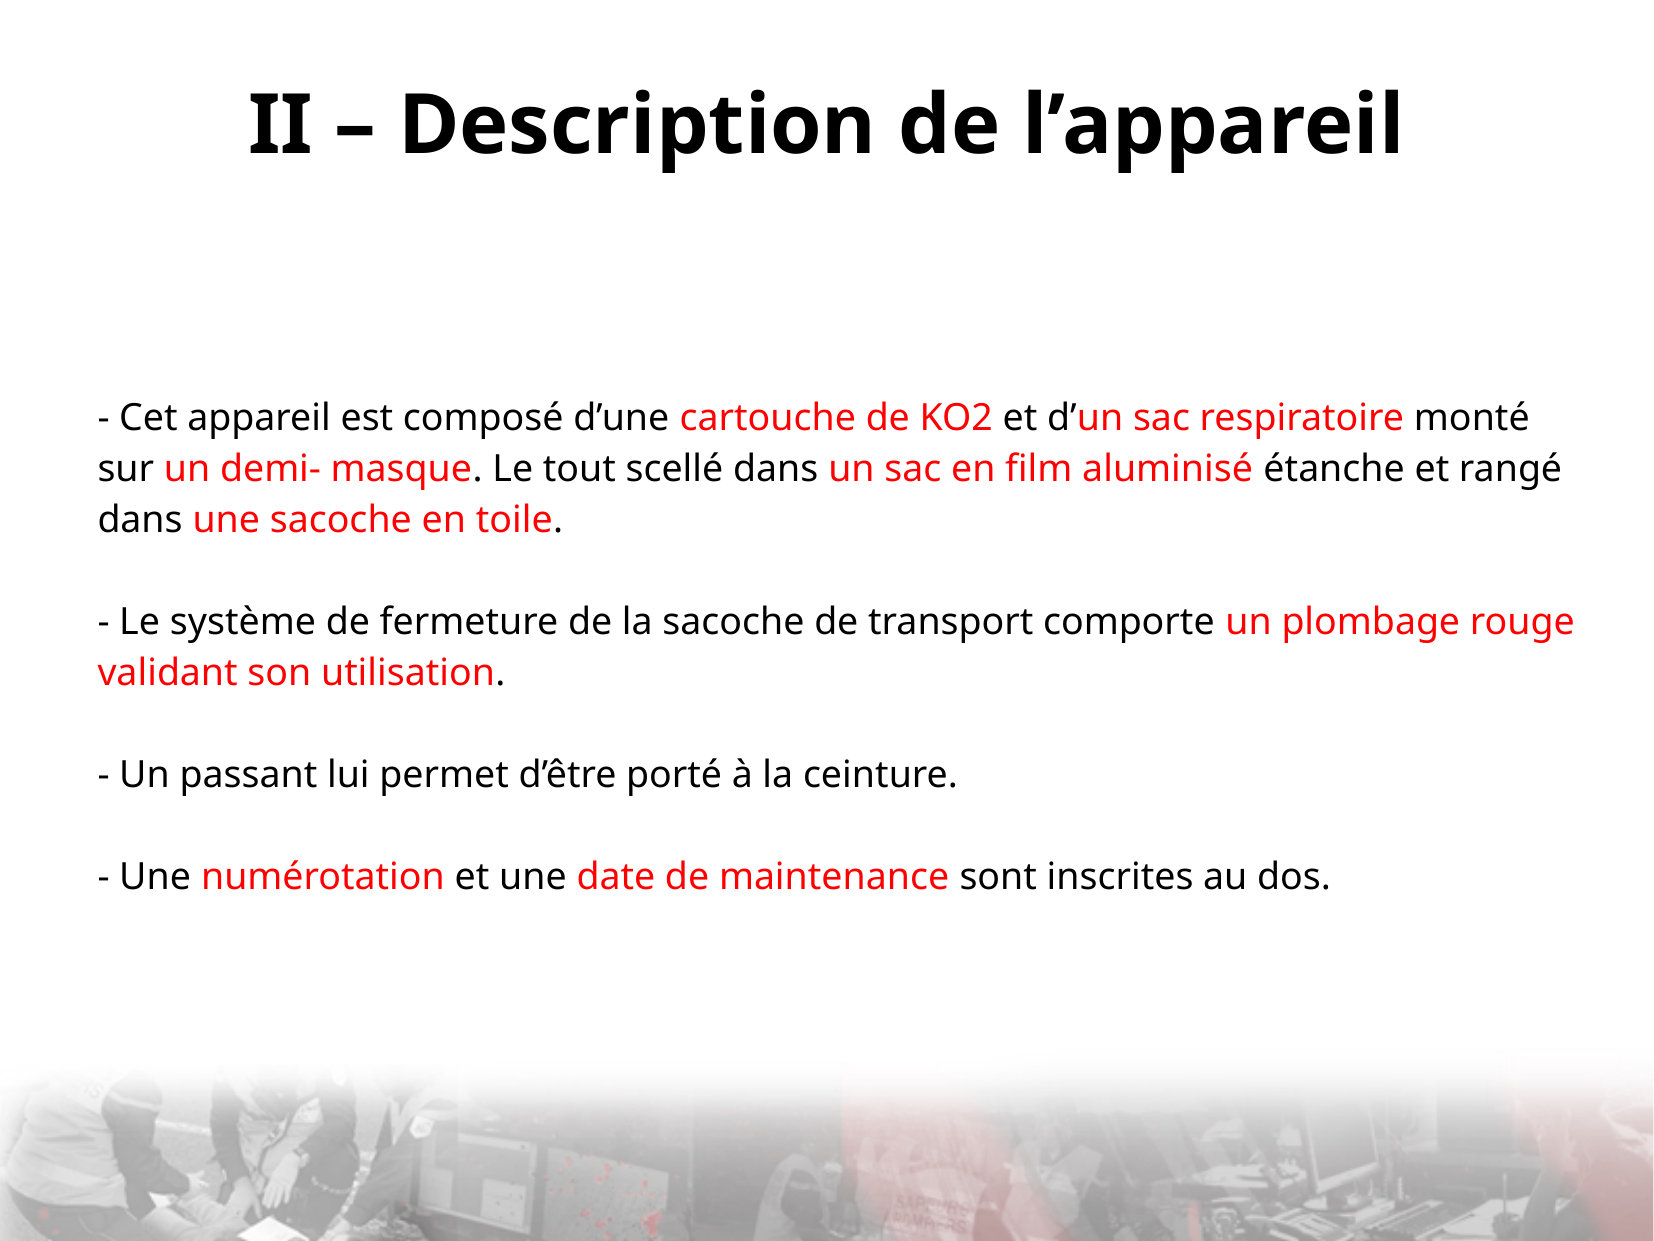

# II – Description de l’appareil
- Cet appareil est composé d’une cartouche de KO2 et d’un sac respiratoire monté sur un demi- masque. Le tout scellé dans un sac en film aluminisé étanche et rangé dans une sacoche en toile.
- Le système de fermeture de la sacoche de transport comporte un plombage rouge validant son utilisation.
- Un passant lui permet d’être porté à la ceinture.
- Une numérotation et une date de maintenance sont inscrites au dos.